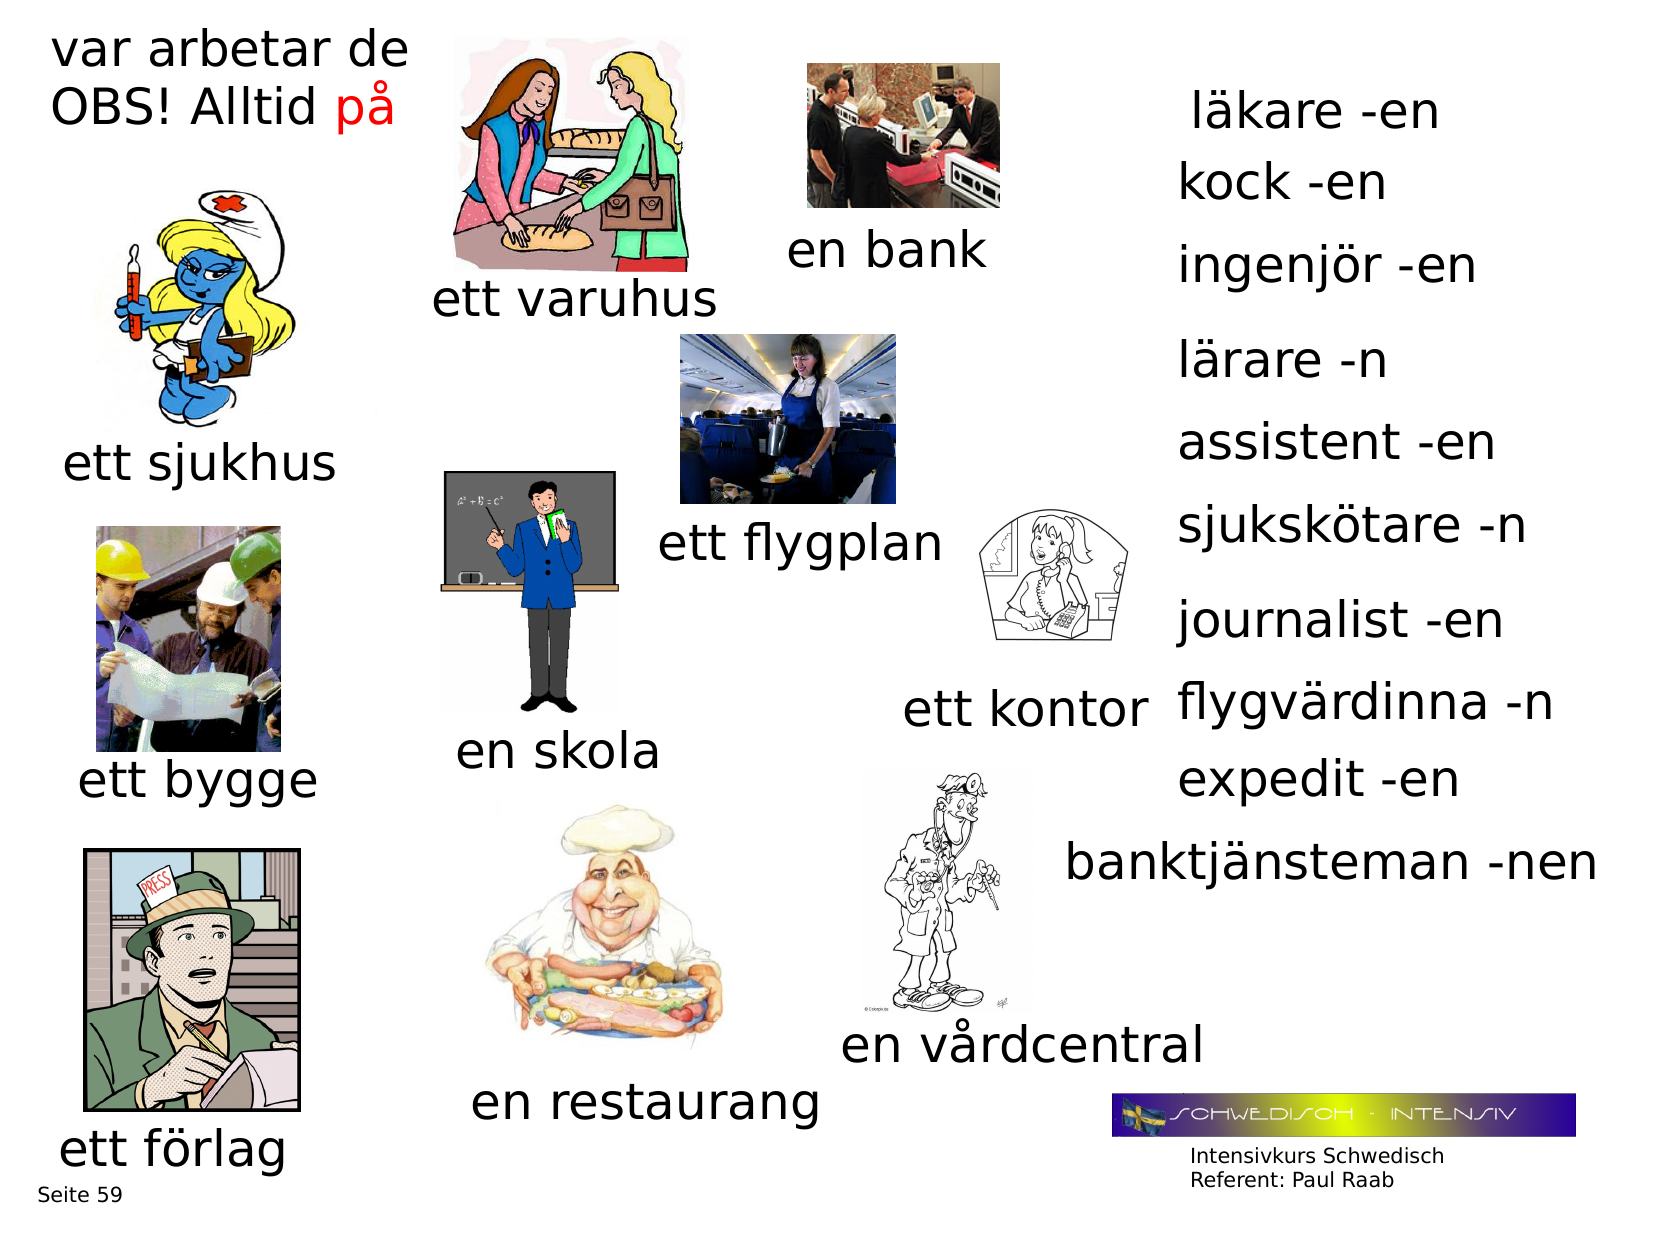

var arbetar de
OBS! Alltid på
läkare -en
kock -en
en bank
ingenjör -en
ett varuhus
lärare -n
assistent -en
ett sjukhus
sjukskötare -n
ett flygplan
journalist -en
flygvärdinna -n
ett kontor
en skola
expedit -en
ett bygge
banktjänsteman -nen
en vårdcentral
en restaurang
ett förlag